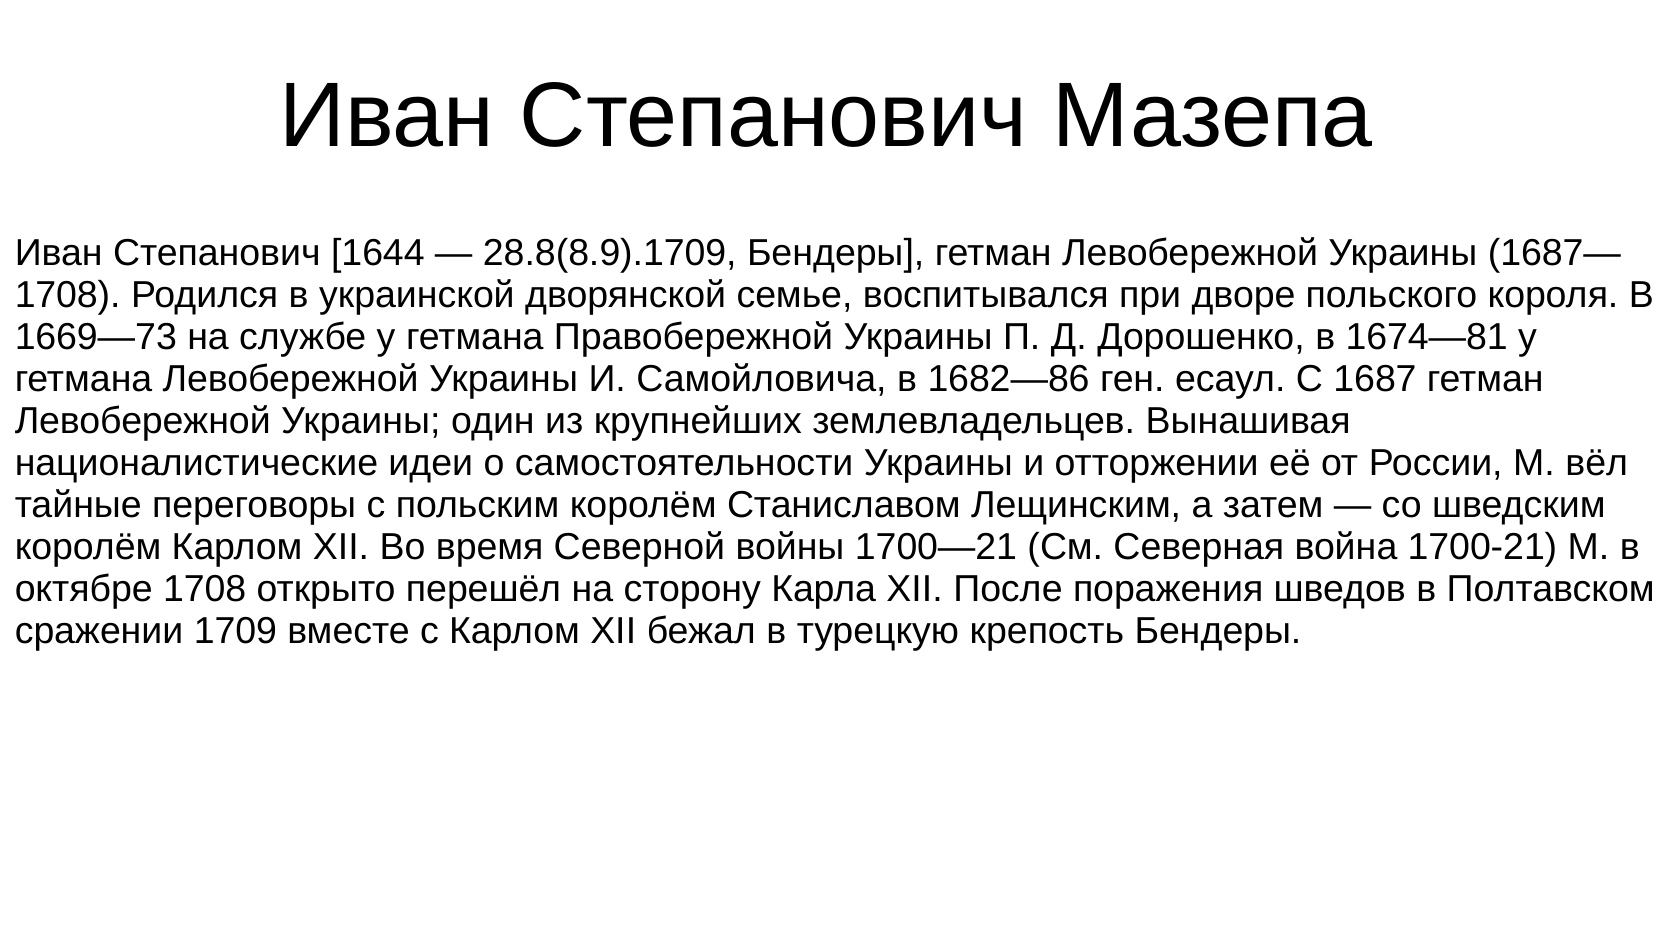

# Иван Степанович Мазепа
Иван Степанович [1644 — 28.8(8.9).1709, Бендеры], гетман Левобережной Украины (1687—1708). Родился в украинской дворянской семье, воспитывался при дворе польского короля. В 1669—73 на службе у гетмана Правобережной Украины П. Д. Дорошенко, в 1674—81 у гетмана Левобережной Украины И. Самойловича, в 1682—86 ген. есаул. С 1687 гетман Левобережной Украины; один из крупнейших землевладельцев. Вынашивая националистические идеи о самостоятельности Украины и отторжении её от России, М. вёл тайные переговоры с польским королём Станиславом Лещинским, а затем — со шведским королём Карлом XII. Во время Северной войны 1700—21 (См. Северная война 1700-21) М. в октябре 1708 открыто перешёл на сторону Карла XII. После поражения шведов в Полтавском сражении 1709 вместе с Карлом XII бежал в турецкую крепость Бендеры.